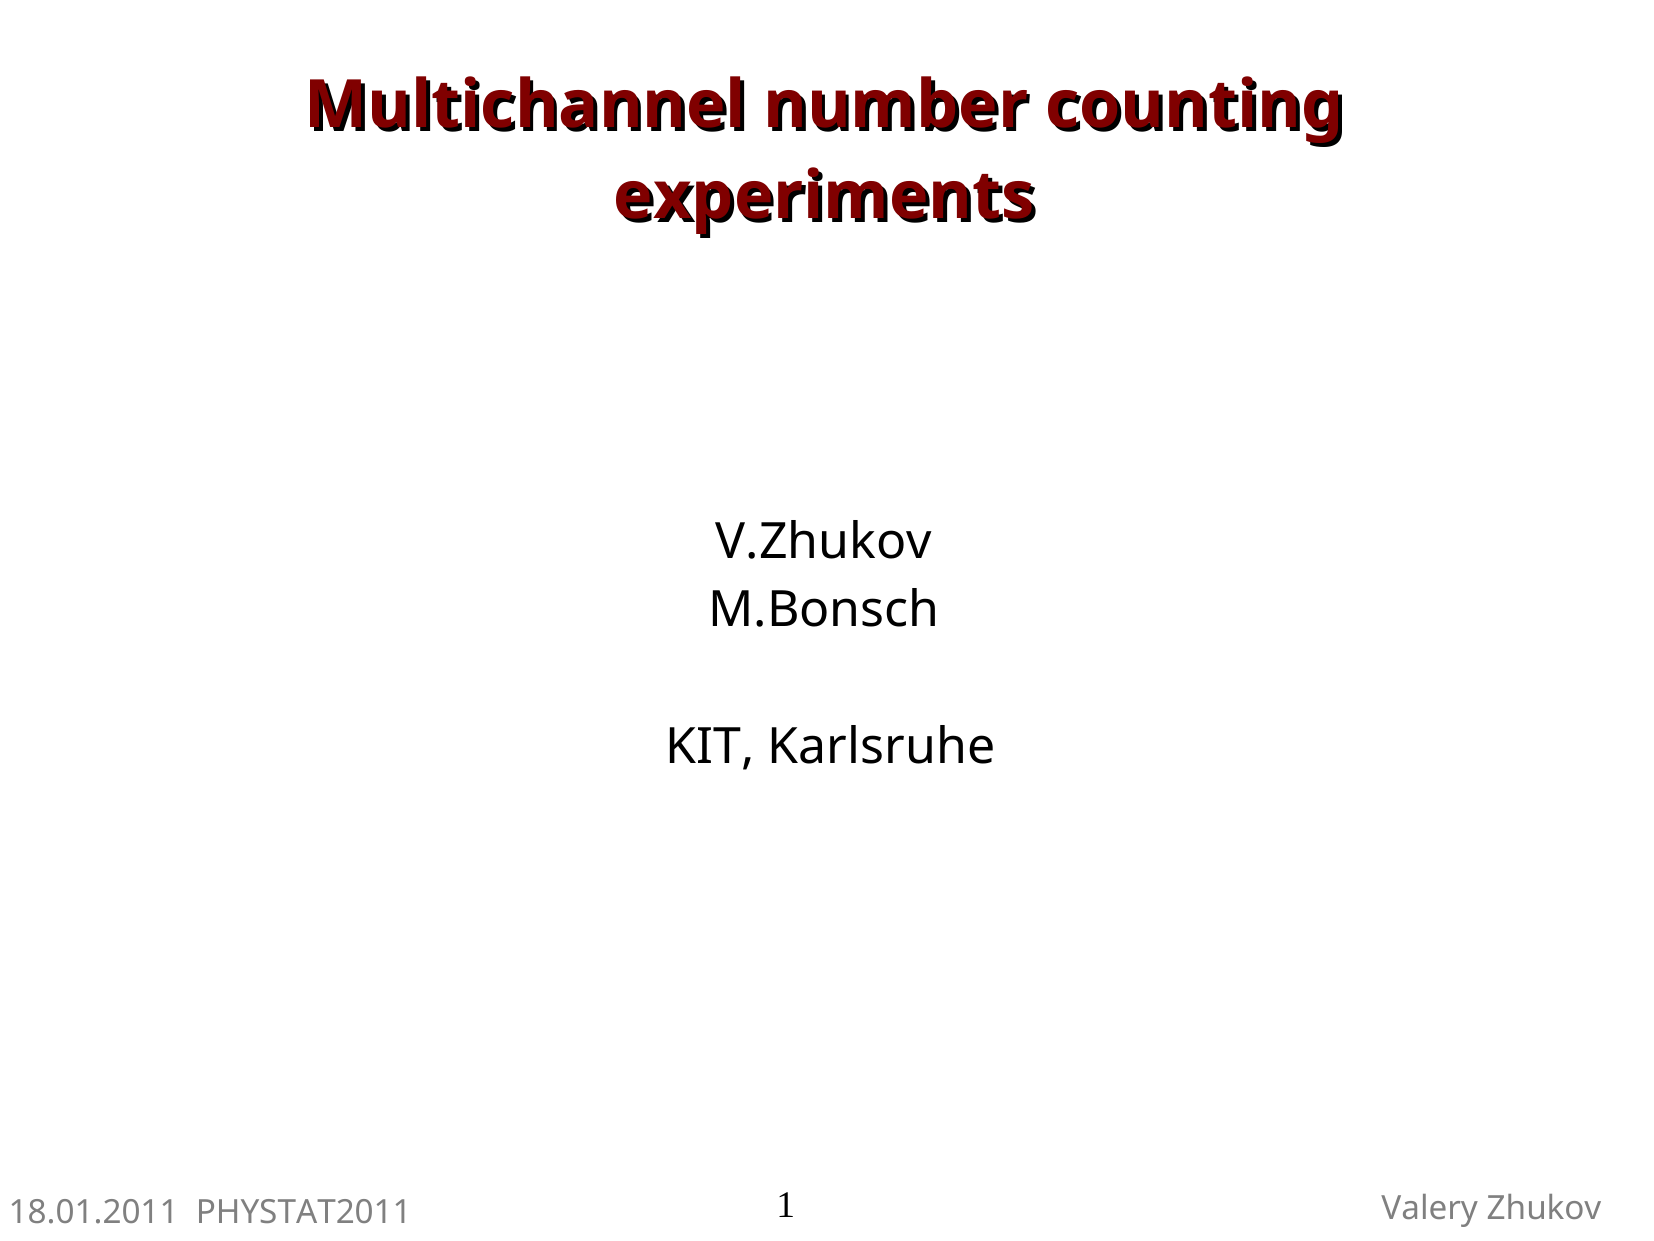

# Multichannel number counting experiments
V.Zhukov
M.Bonsch
 KIT, Karlsruhe